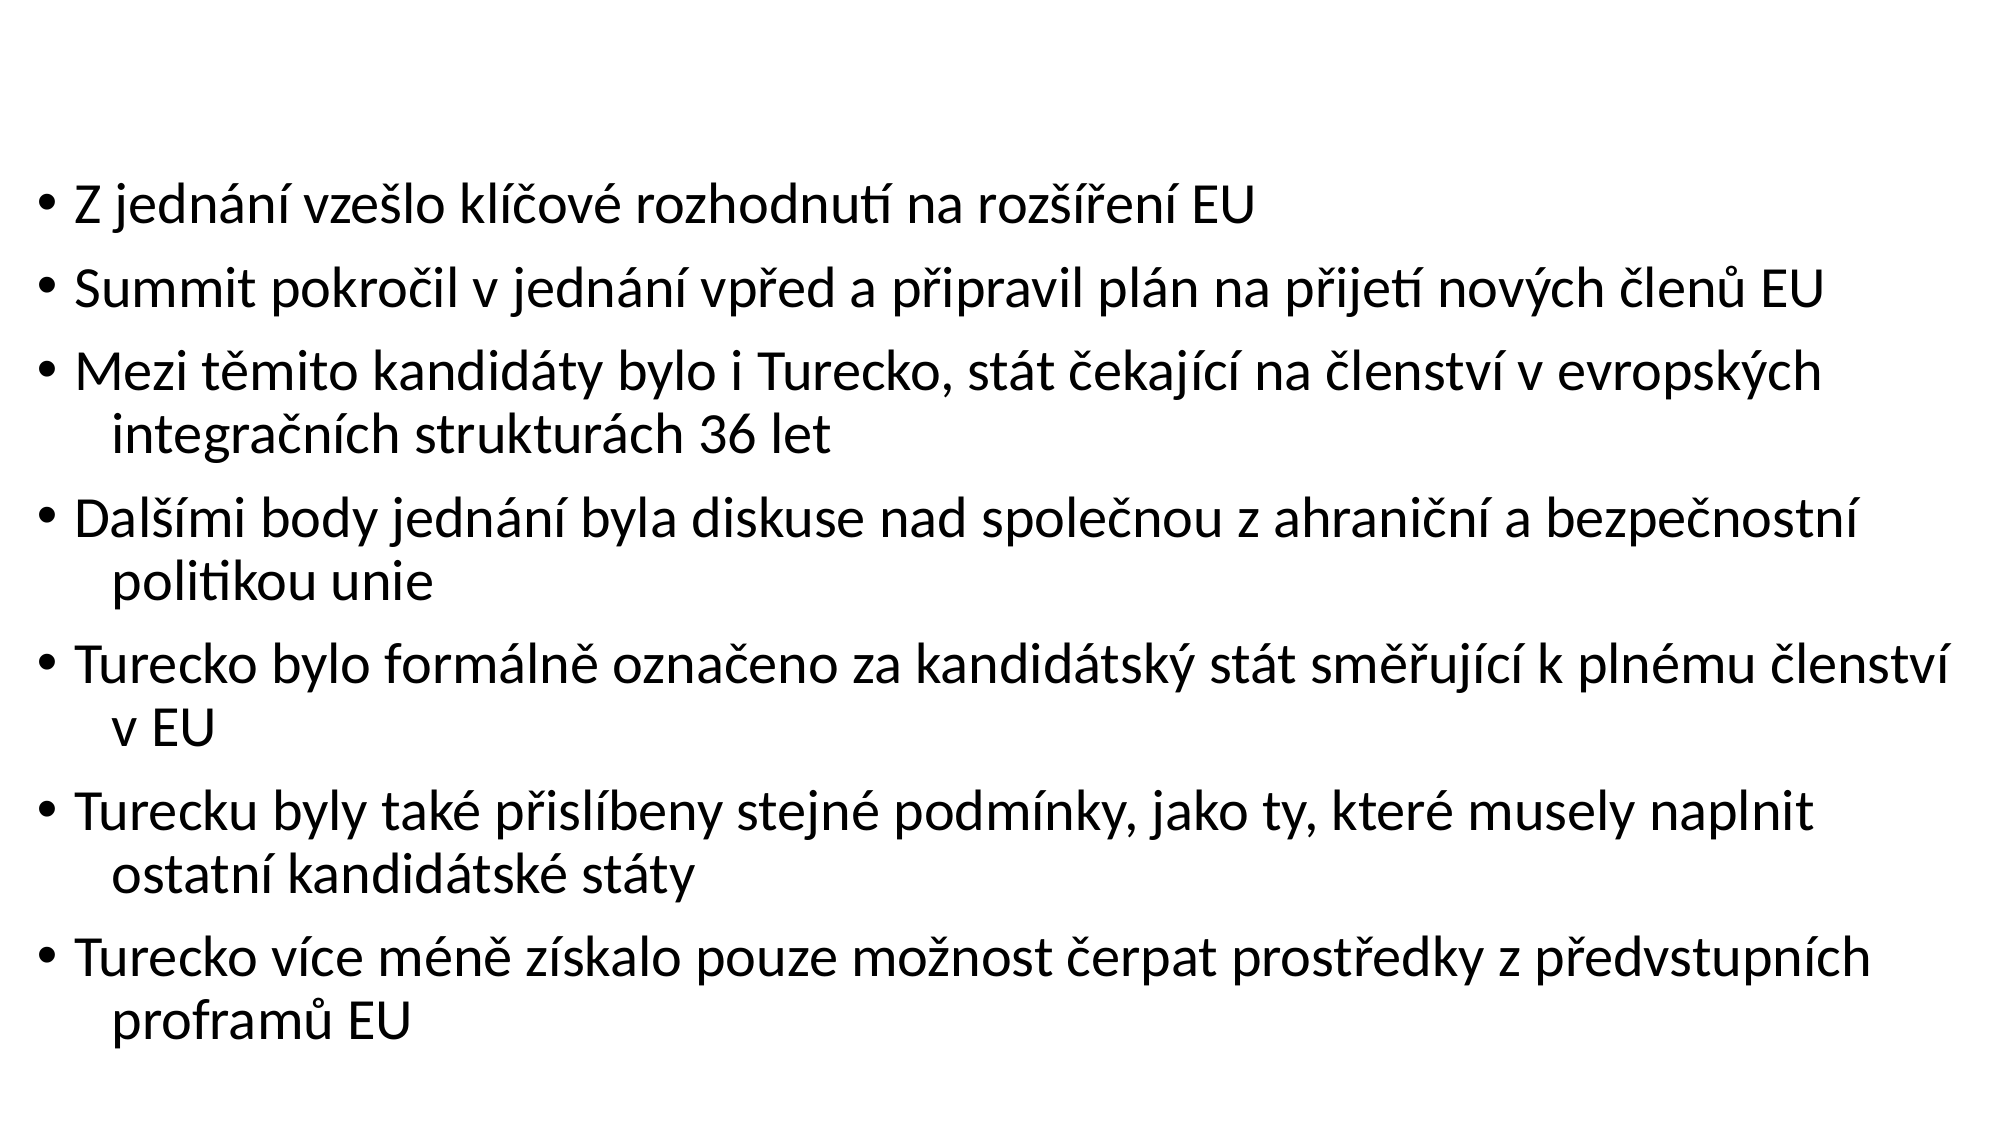

#
Z jednání vzešlo klíčové rozhodnutí na rozšíření EU
Summit pokročil v jednání vpřed a připravil plán na přijetí nových členů EU
Mezi těmito kandidáty bylo i Turecko, stát čekající na členství v evropských integračních strukturách 36 let
Dalšími body jednání byla diskuse nad společnou z ahraniční a bezpečnostní politikou unie
Turecko bylo formálně označeno za kandidátský stát směřující k plnému členství v EU
Turecku byly také přislíbeny stejné podmínky, jako ty, které musely naplnit ostatní kandidátské státy
Turecko více méně získalo pouze možnost čerpat prostředky z předvstupních proframů EU